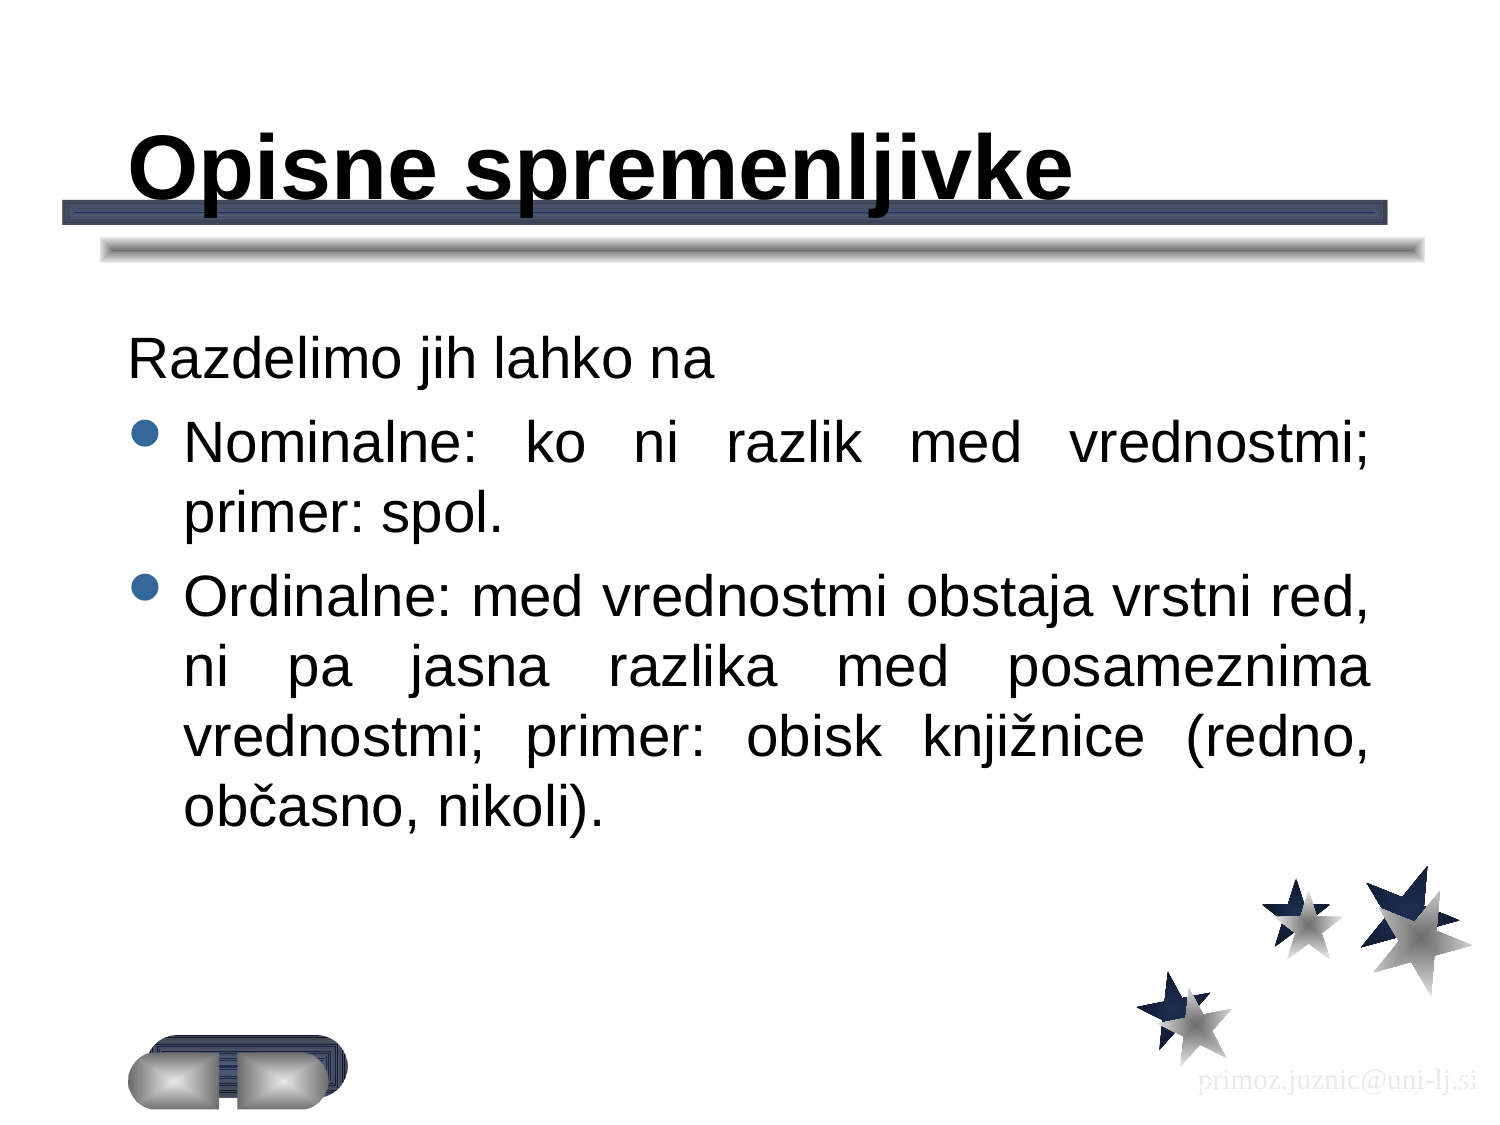

# Opisne spremenljivke
Razdelimo jih lahko na
Nominalne: ko ni razlik med vrednostmi; primer: spol.
Ordinalne: med vrednostmi obstaja vrstni red, ni pa jasna razlika med posameznima vrednostmi; primer: obisk knjižnice (redno, občasno, nikoli).
Primoz Juznic, BINK, FF, Univerza v Ljubljani